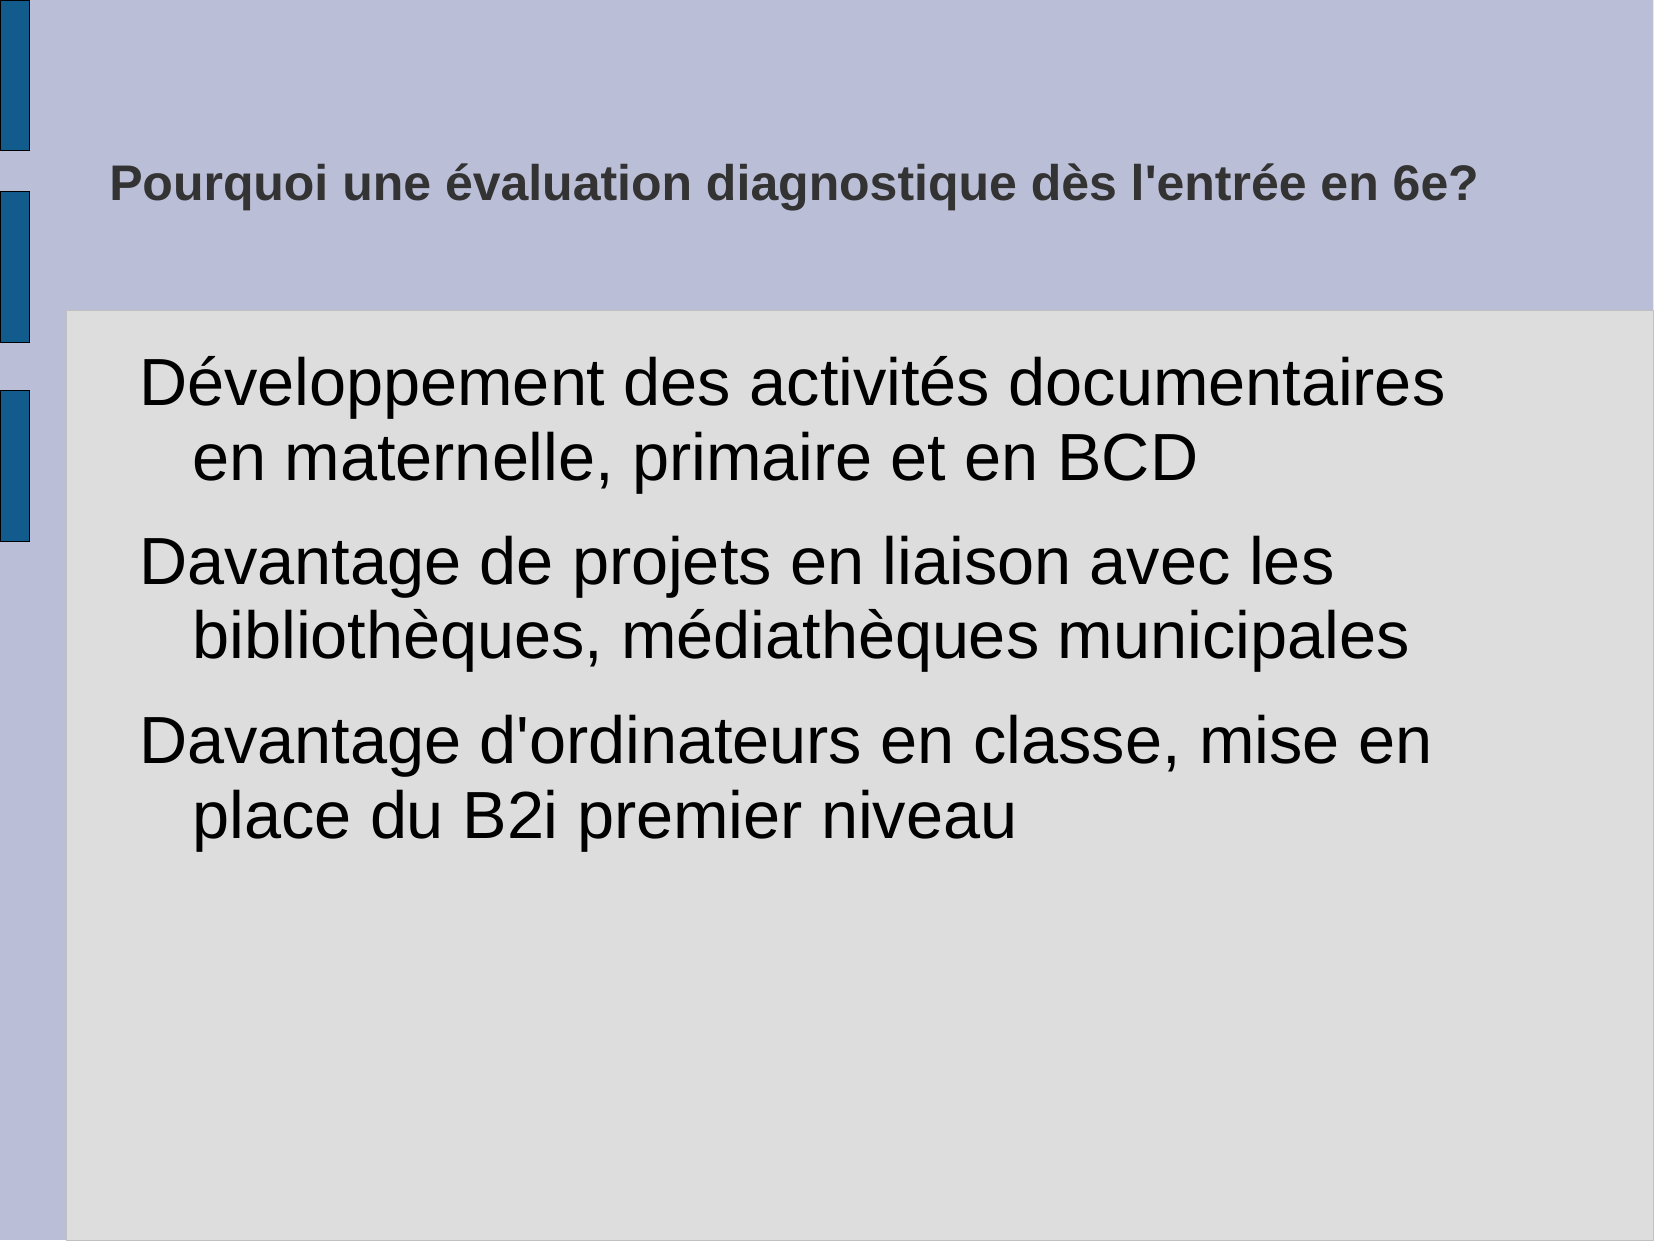

# Pourquoi une évaluation diagnostique dès l'entrée en 6e?
Développement des activités documentaires en maternelle, primaire et en BCD
Davantage de projets en liaison avec les bibliothèques, médiathèques municipales
Davantage d'ordinateurs en classe, mise en place du B2i premier niveau